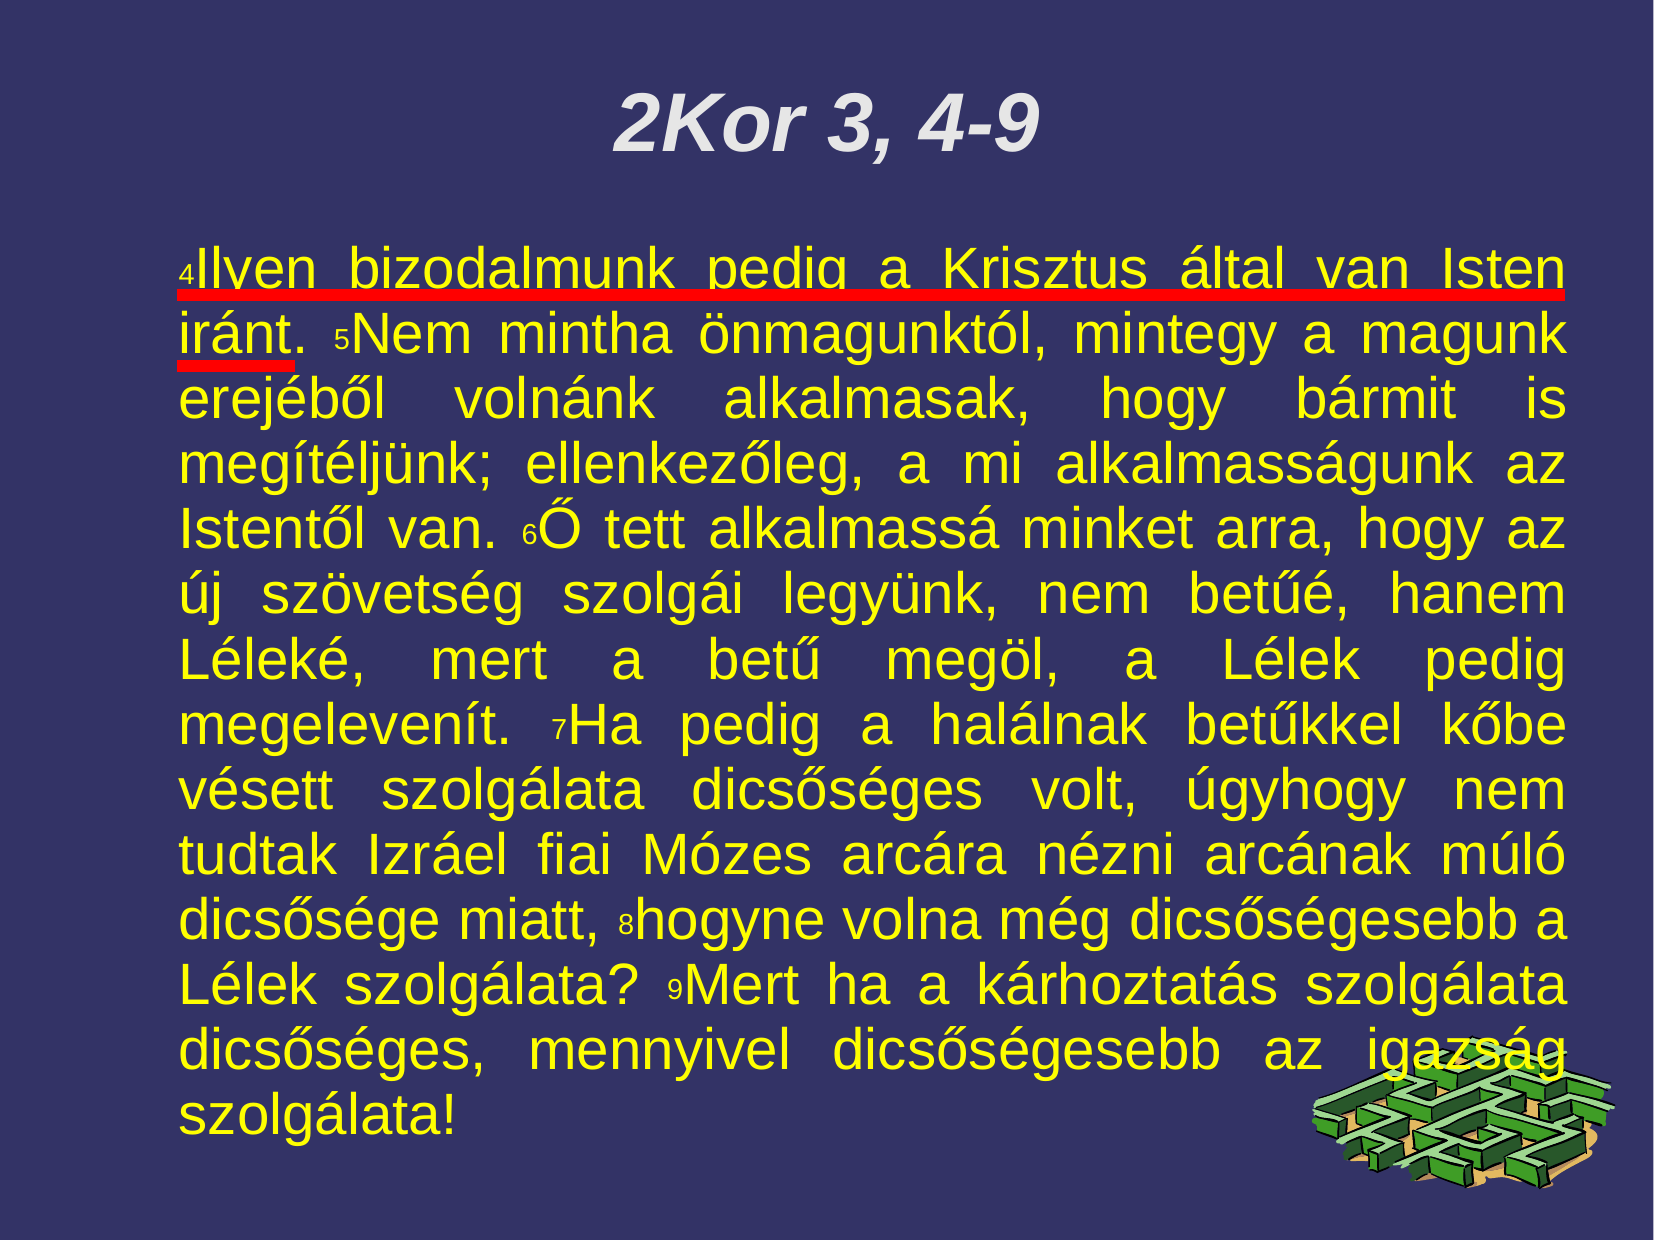

# 2Kor 3, 4-9
4Ilyen bizodalmunk pedig a Krisztus által van Isten iránt. 5Nem mintha önmagunktól, mintegy a magunk erejéből volnánk alkalmasak, hogy bármit is megítéljünk; ellenkezőleg, a mi alkalmasságunk az Istentől van. 6Ő tett alkalmassá minket arra, hogy az új szövetség szolgái legyünk, nem betűé, hanem Léleké, mert a betű megöl, a Lélek pedig megelevenít. 7Ha pedig a halálnak betűkkel kőbe vésett szolgálata dicsőséges volt, úgyhogy nem tudtak Izráel fiai Mózes arcára nézni arcának múló dicsősége miatt, 8hogyne volna még dicsőségesebb a Lélek szolgálata? 9Mert ha a kárhoztatás szolgálata dicsőséges, mennyivel dicsőségesebb az igazság szolgálata!